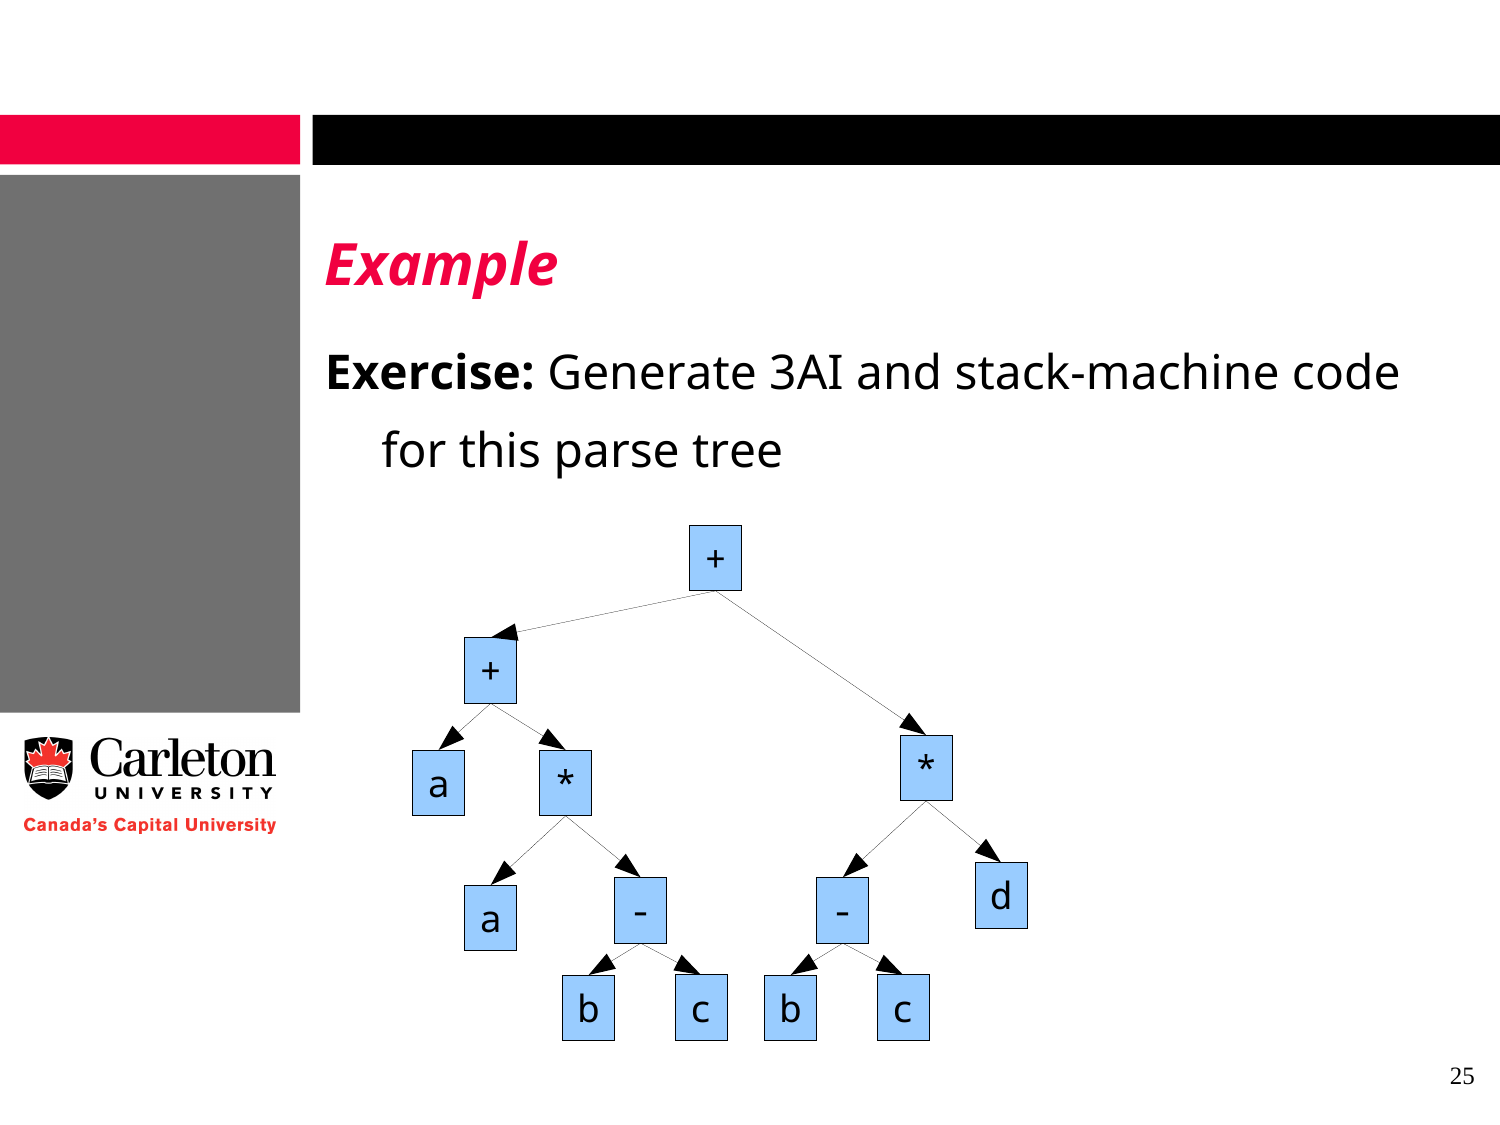

# Example
Exercise: Generate 3AI and stack-machine code for this parse tree
+
+
*
a
*
d
-
-
a
c
c
b
b
25